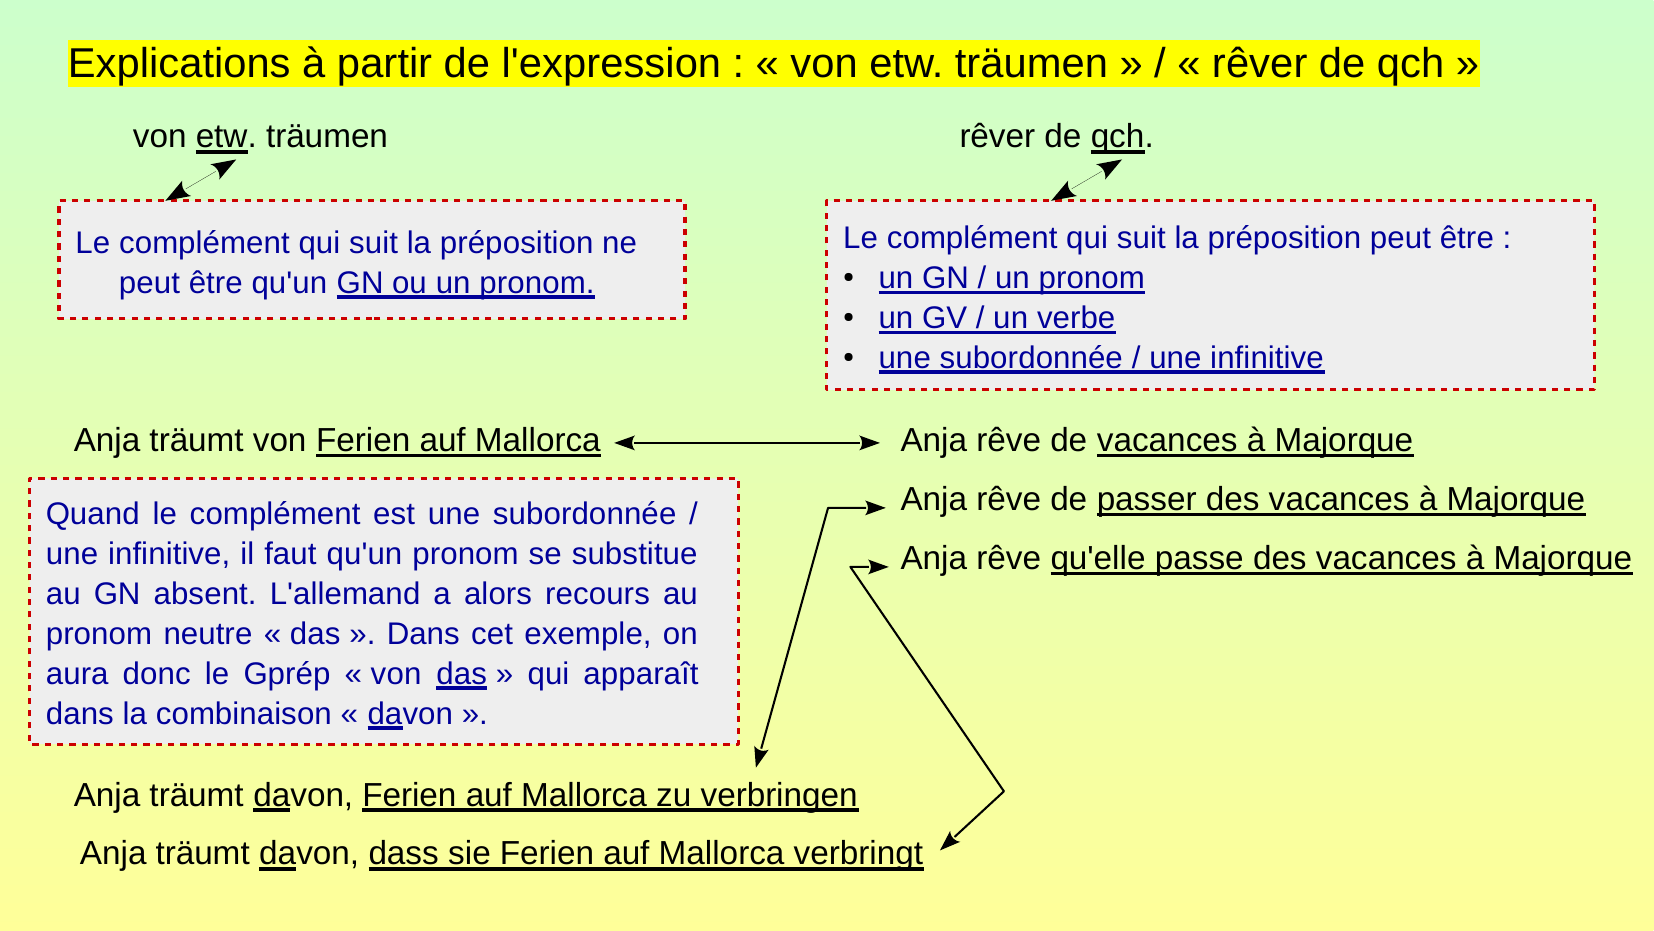

Explications à partir de l'expression : « von etw. träumen » / « rêver de qch »
von etw. träumen
rêver de qch.
Le complément qui suit la préposition ne peut être qu'un GN ou un pronom.
Le complément qui suit la préposition peut être :
un GN / un pronom
un GV / un verbe
une subordonnée / une infinitive
Anja träumt von Ferien auf Mallorca
Anja rêve de vacances à Majorque
Anja rêve de passer des vacances à Majorque
Quand le complément est une subordonnée / une infinitive, il faut qu'un pronom se substitue au GN absent. L'allemand a alors recours au pronom neutre « das ». Dans cet exemple, on aura donc le Gprép « von das » qui apparaît dans la combinaison « davon ».
Anja rêve qu'elle passe des vacances à Majorque
Anja träumt davon, Ferien auf Mallorca zu verbringen
Anja träumt davon, dass sie Ferien auf Mallorca verbringt